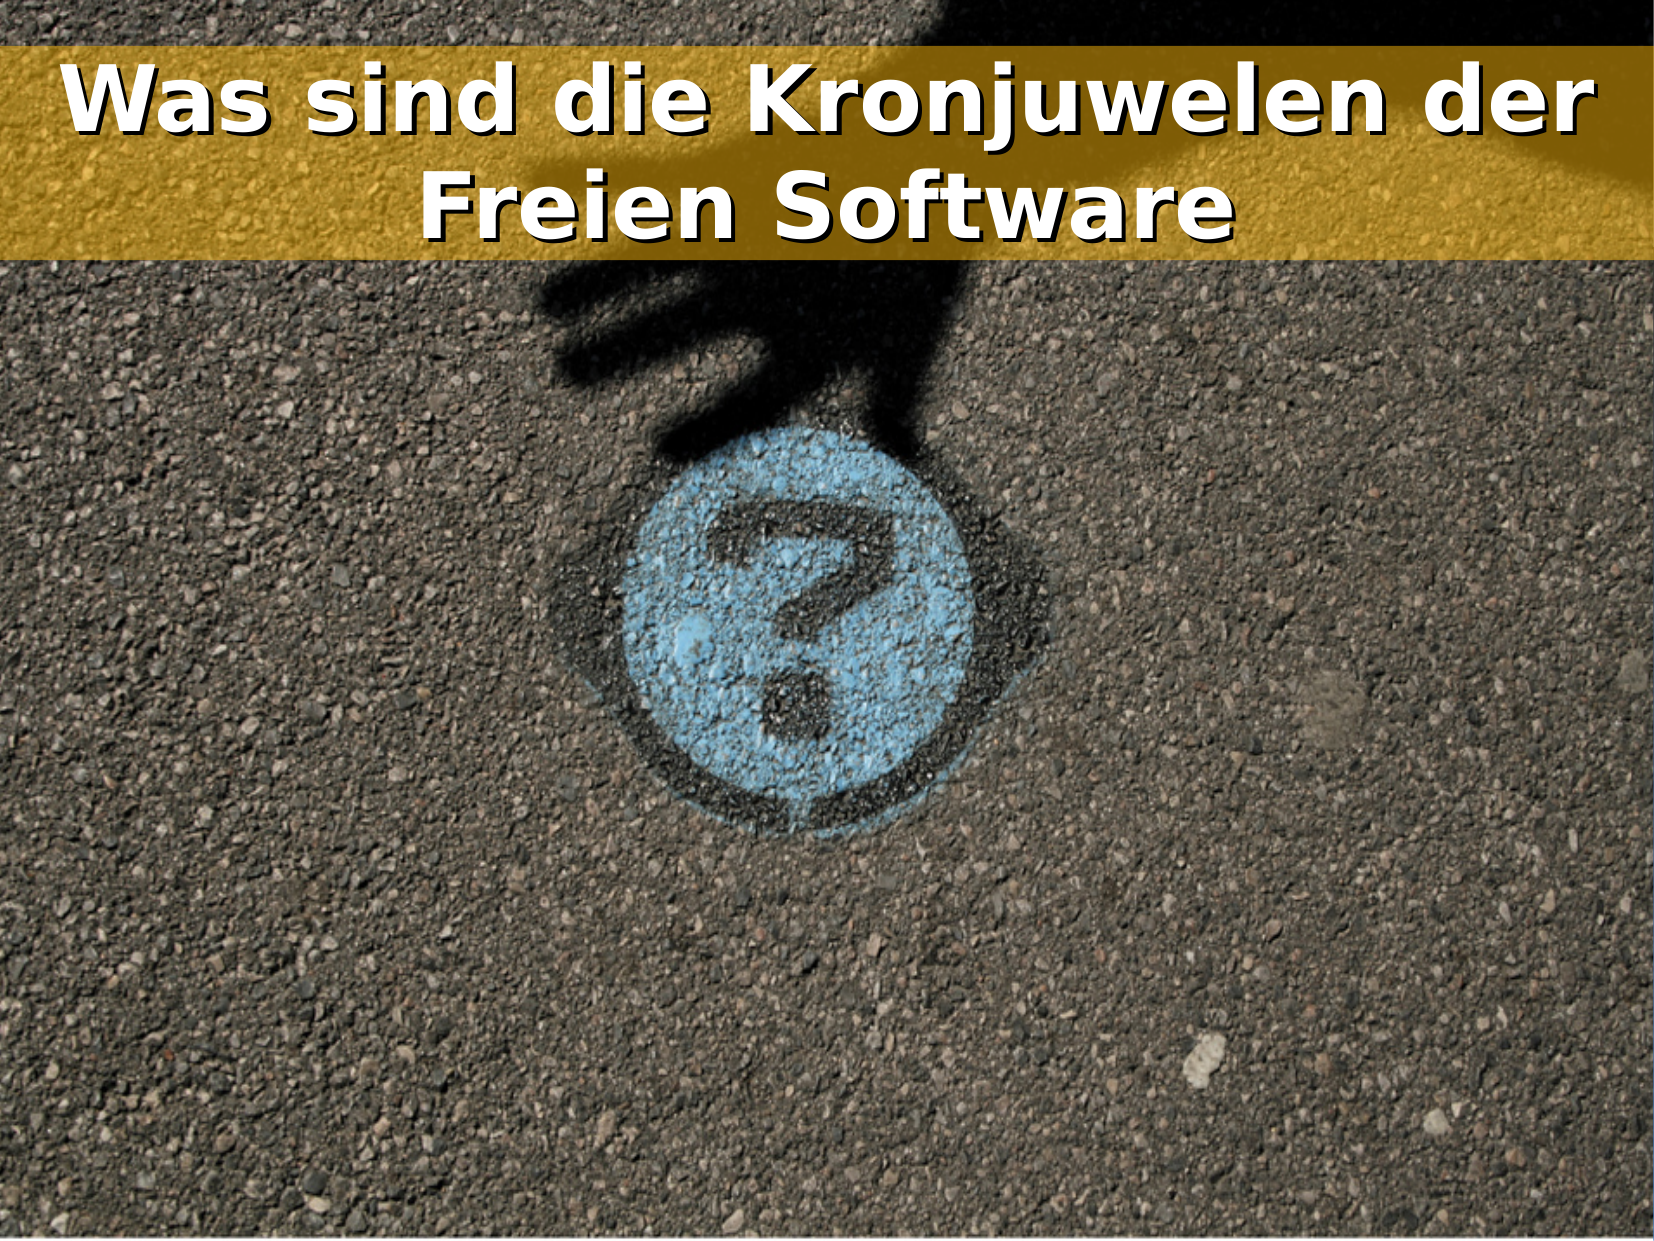

# Was sind die Kronjuwelen der Freien Software